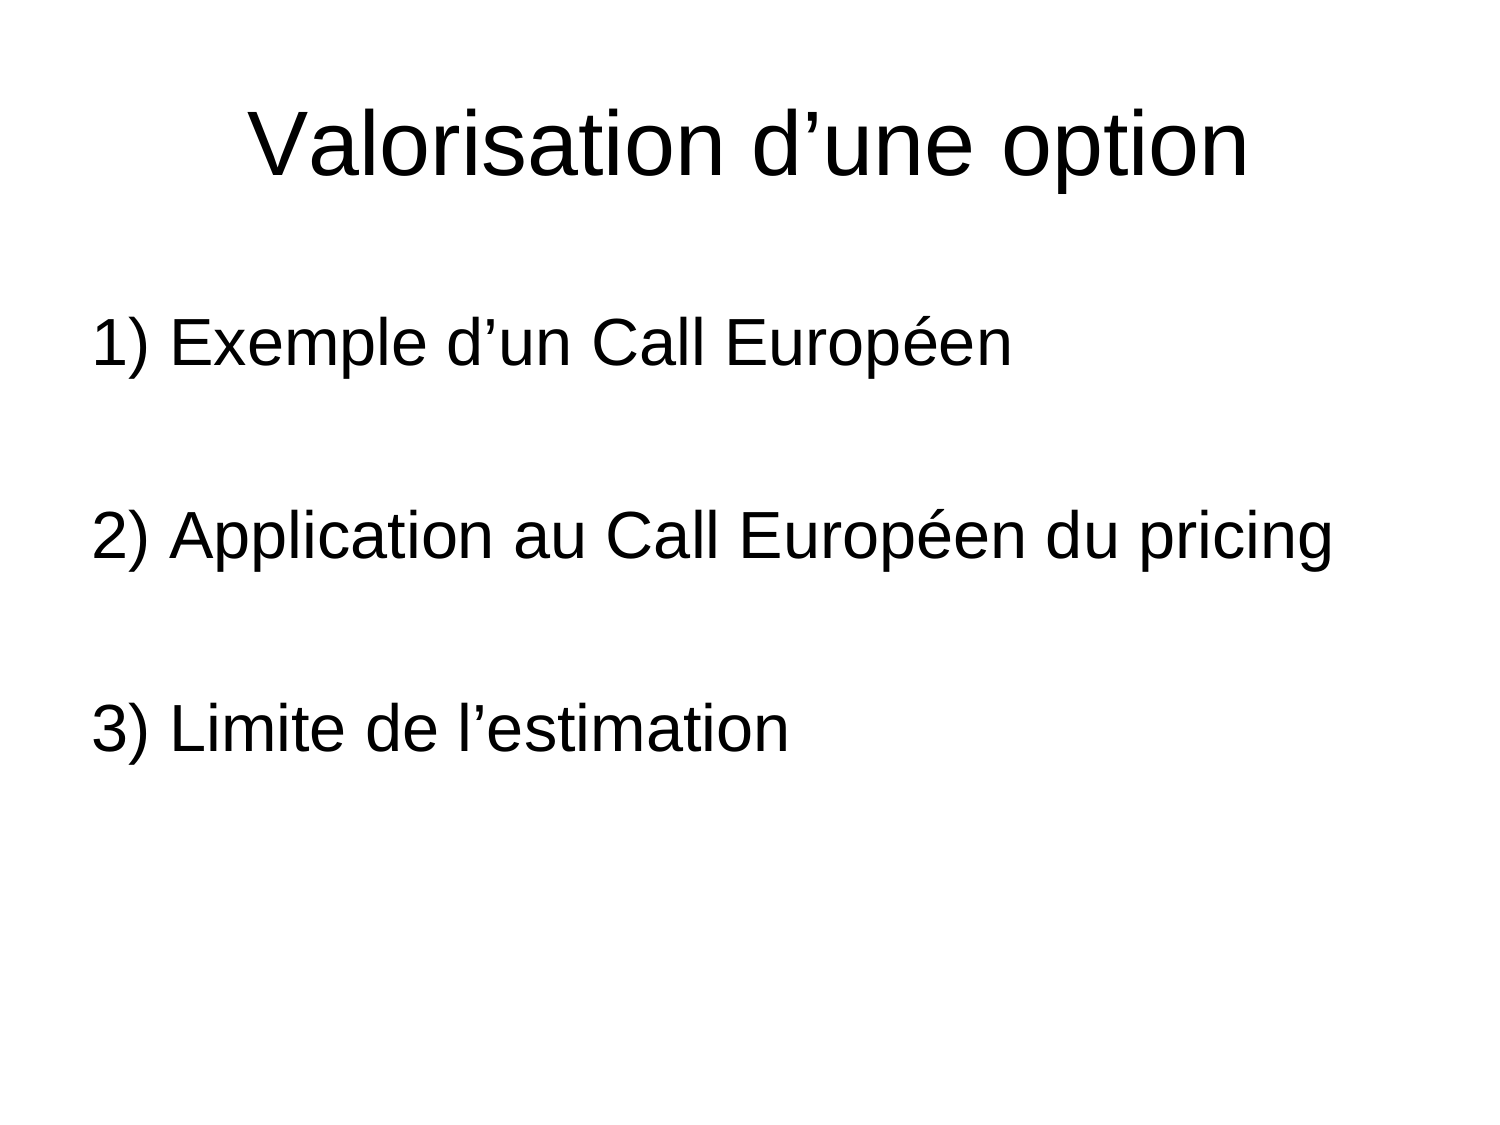

# Valorisation d’une option
1) Exemple d’un Call Européen
2) Application au Call Européen du pricing
3) Limite de l’estimation